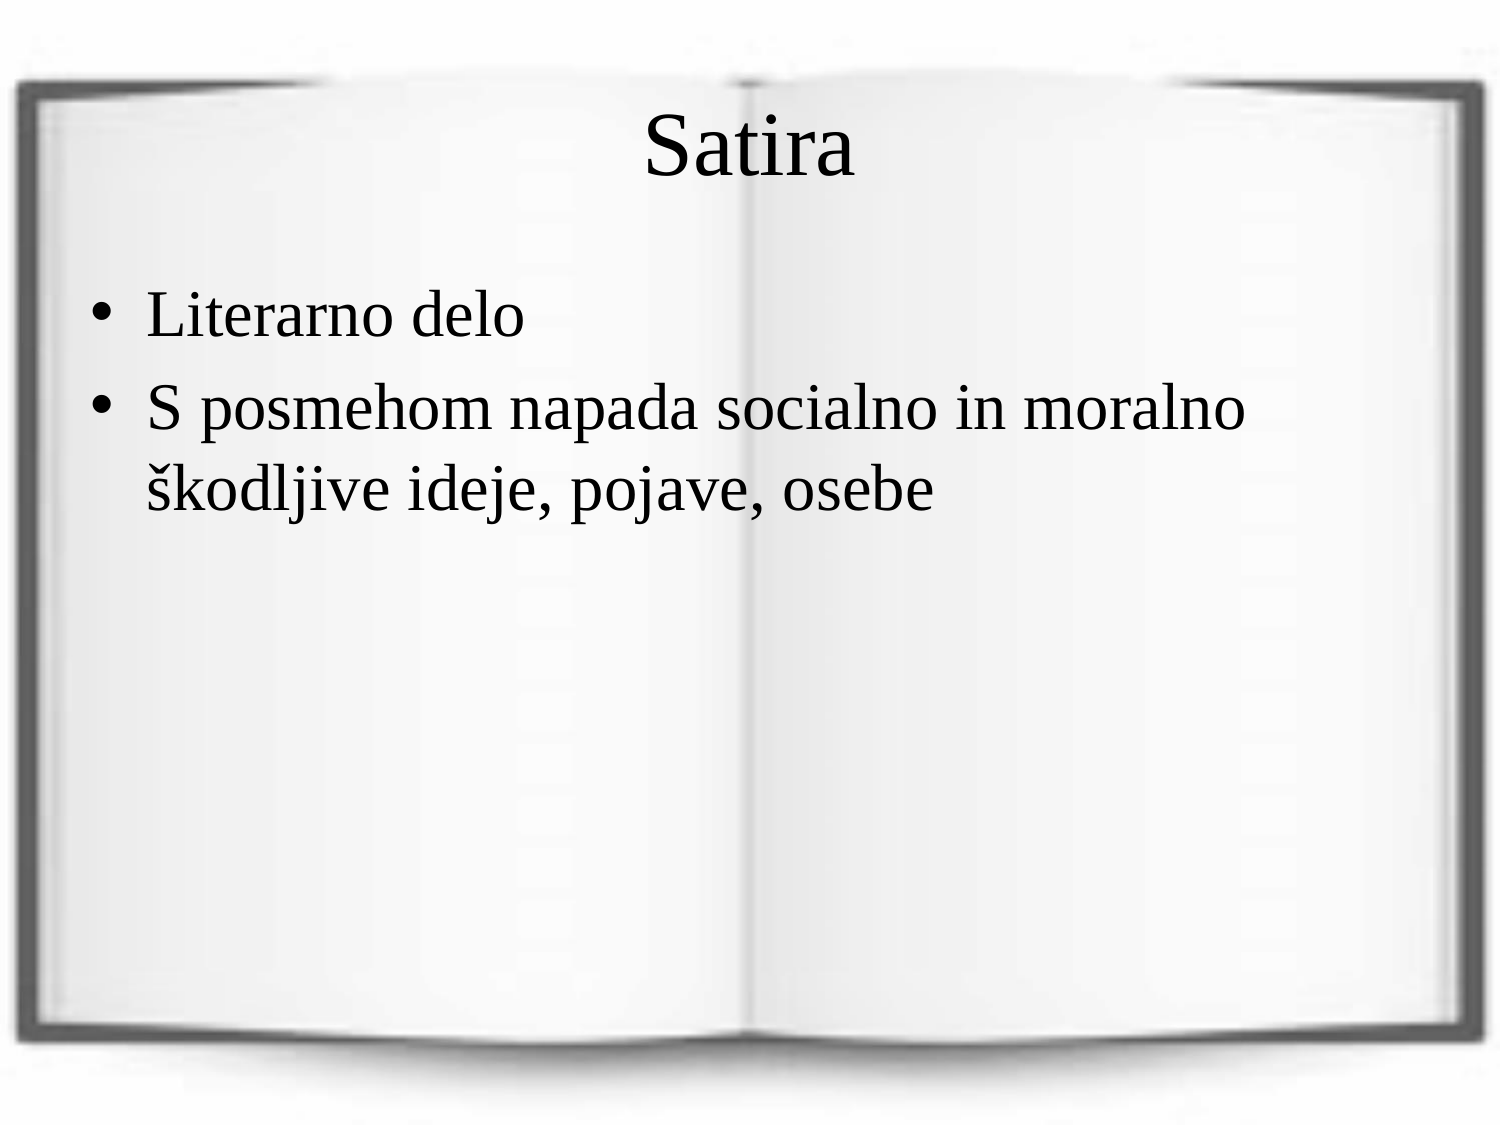

# Satira
Literarno delo
S posmehom napada socialno in moralno škodljive ideje, pojave, osebe